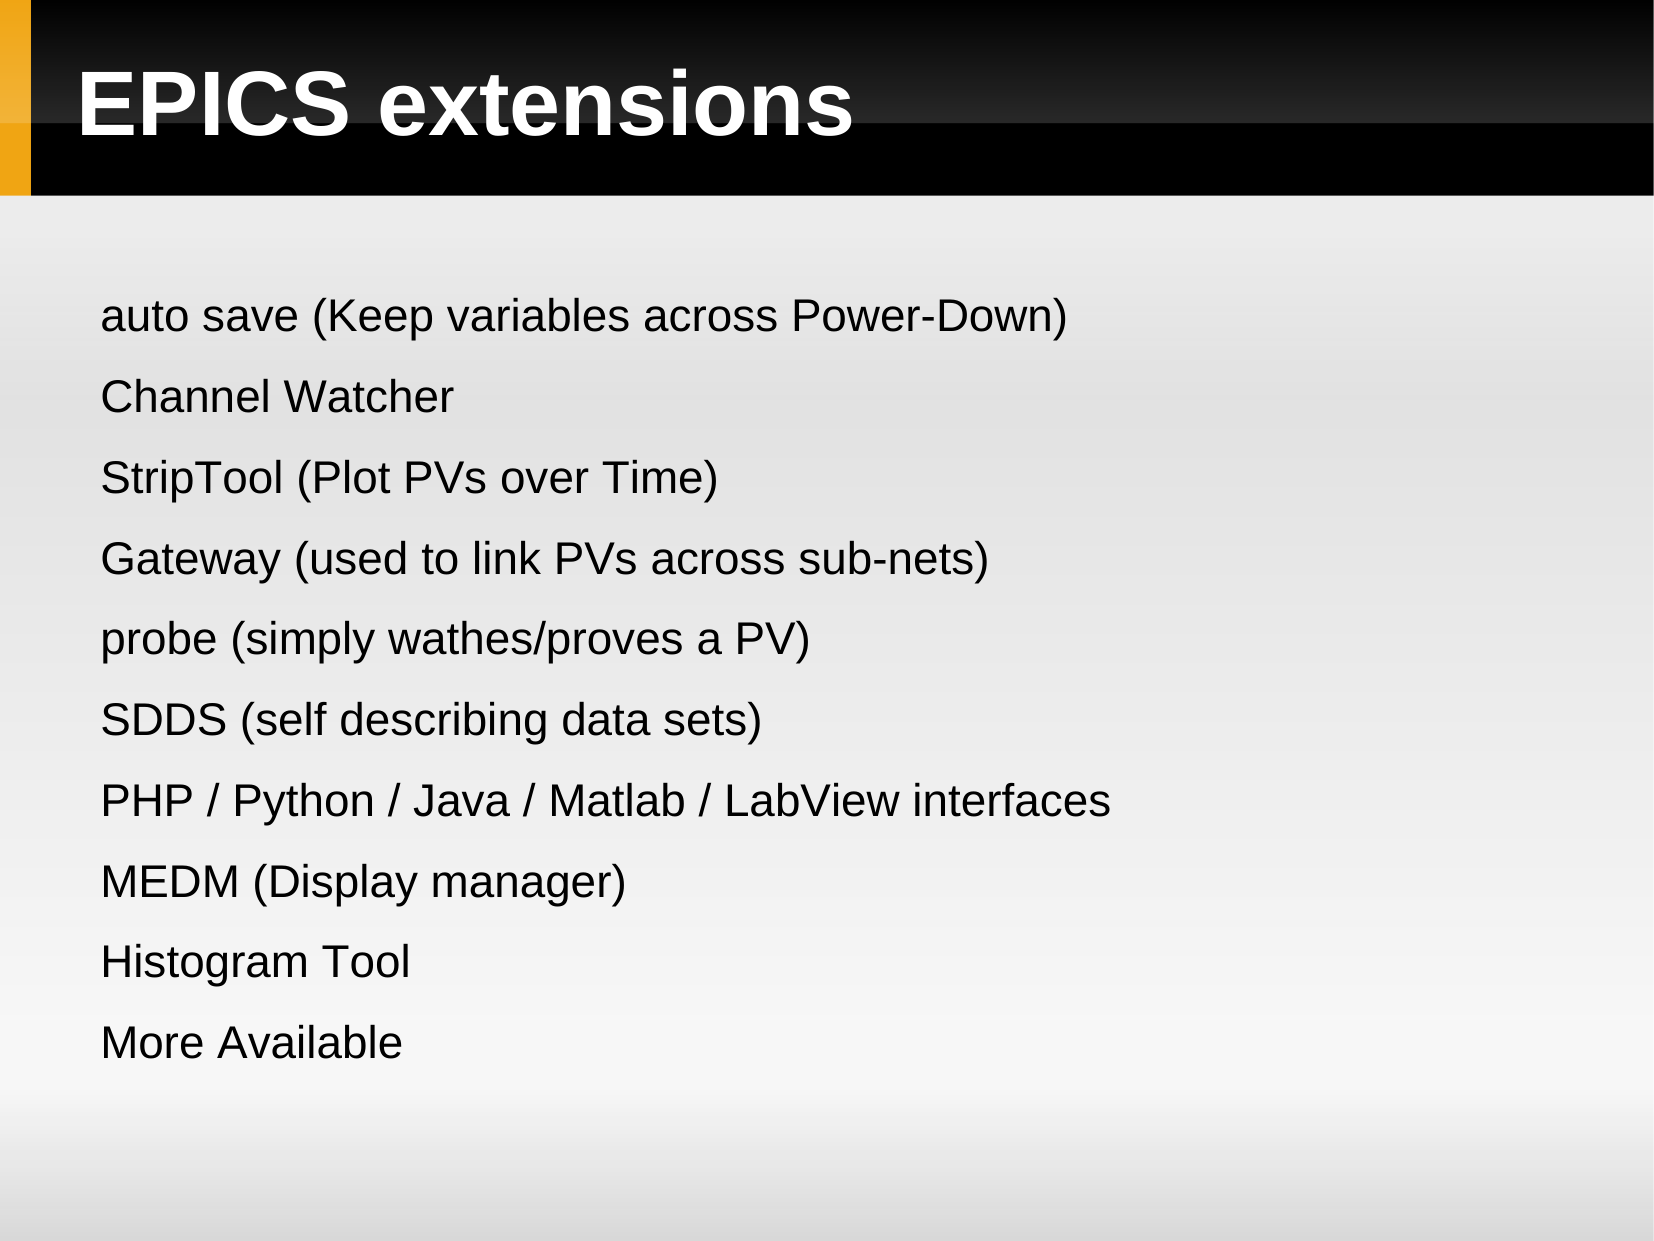

# EPICS extensions
auto save (Keep variables across Power-Down)
Channel Watcher
StripTool (Plot PVs over Time)
Gateway (used to link PVs across sub-nets)
probe (simply wathes/proves a PV)
SDDS (self describing data sets)
PHP / Python / Java / Matlab / LabView interfaces
MEDM (Display manager)
Histogram Tool
More Available